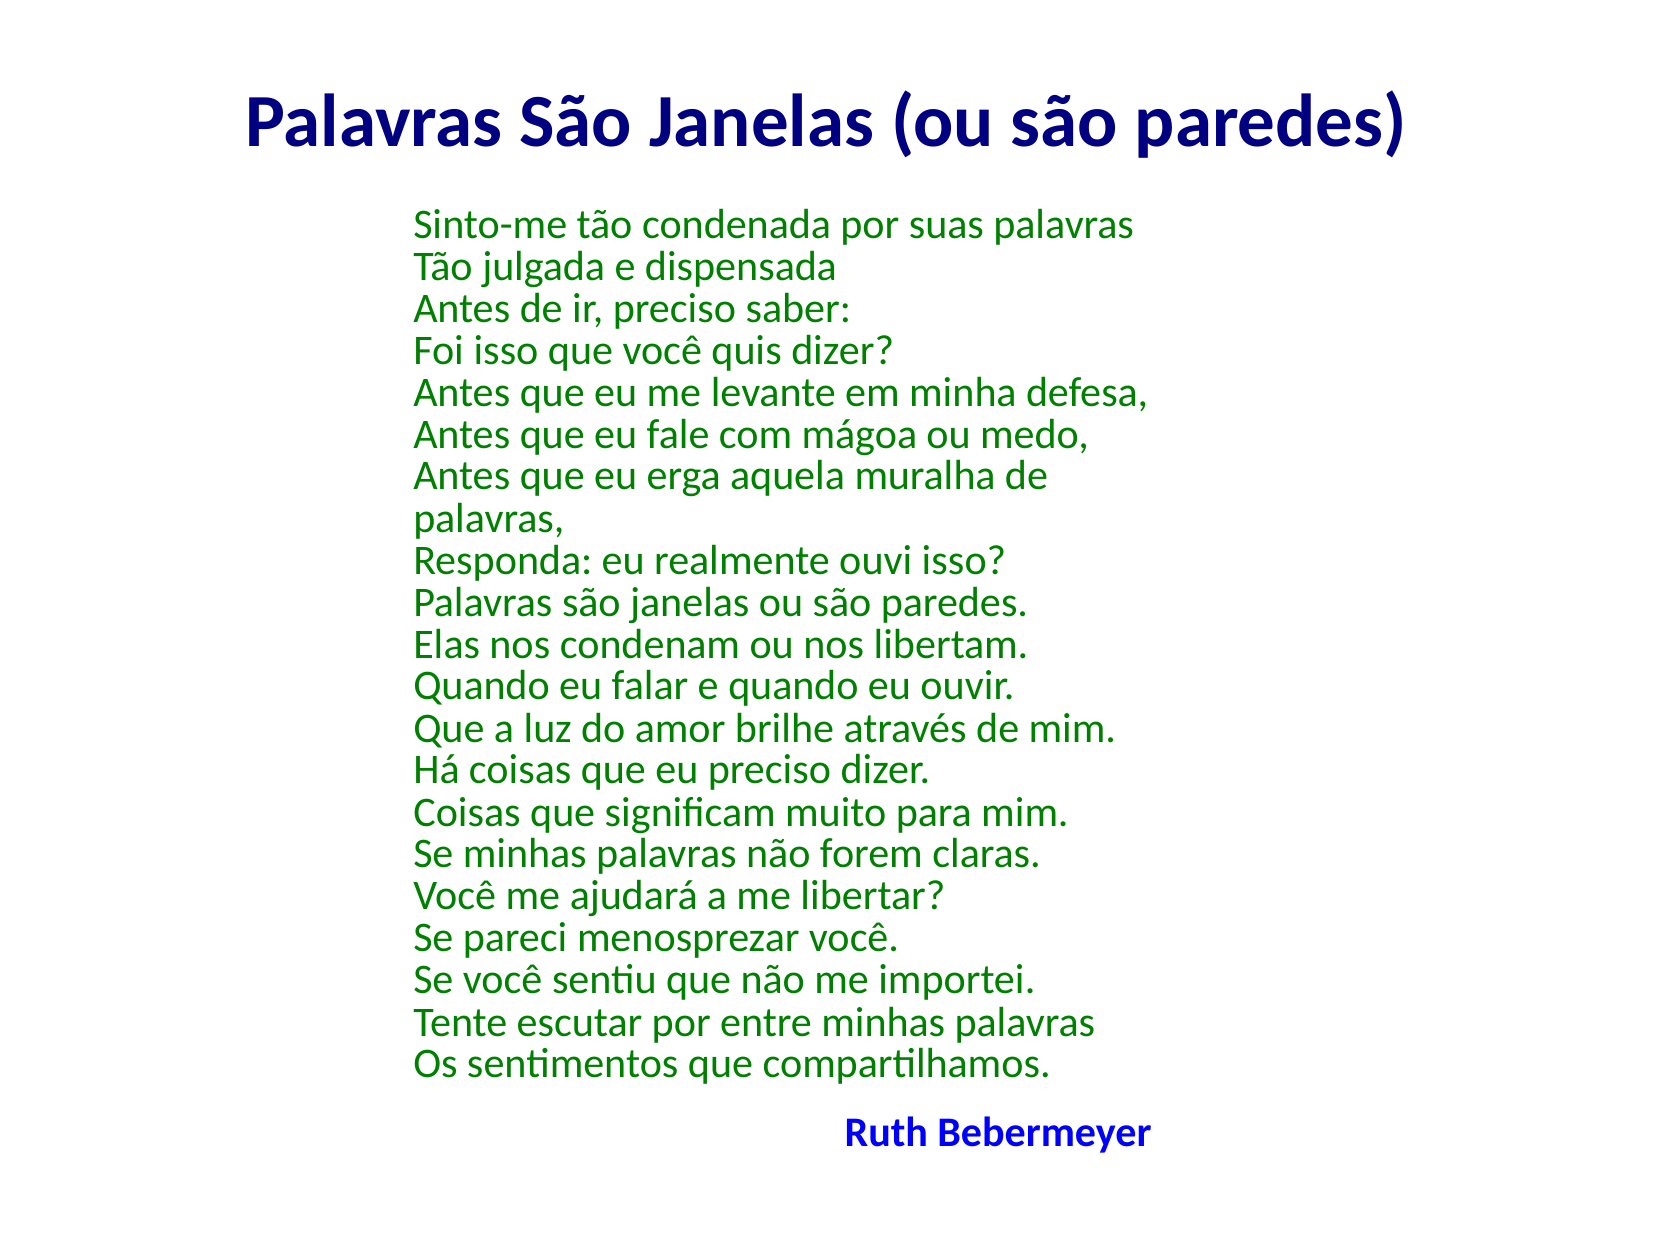

# Palavras São Janelas (ou são paredes)
Sinto-me tão condenada por suas palavras
Tão julgada e dispensada
Antes de ir, preciso saber:
Foi isso que você quis dizer?
Antes que eu me levante em minha defesa,
Antes que eu fale com mágoa ou medo,
Antes que eu erga aquela muralha de palavras,
Responda: eu realmente ouvi isso?
Palavras são janelas ou são paredes.
Elas nos condenam ou nos libertam.
Quando eu falar e quando eu ouvir.
Que a luz do amor brilhe através de mim.
Há coisas que eu preciso dizer.
Coisas que significam muito para mim.
Se minhas palavras não forem claras.
Você me ajudará a me libertar?
Se pareci menosprezar você.
Se você sentiu que não me importei.
Tente escutar por entre minhas palavras
Os sentimentos que compartilhamos.
Ruth Bebermeyer